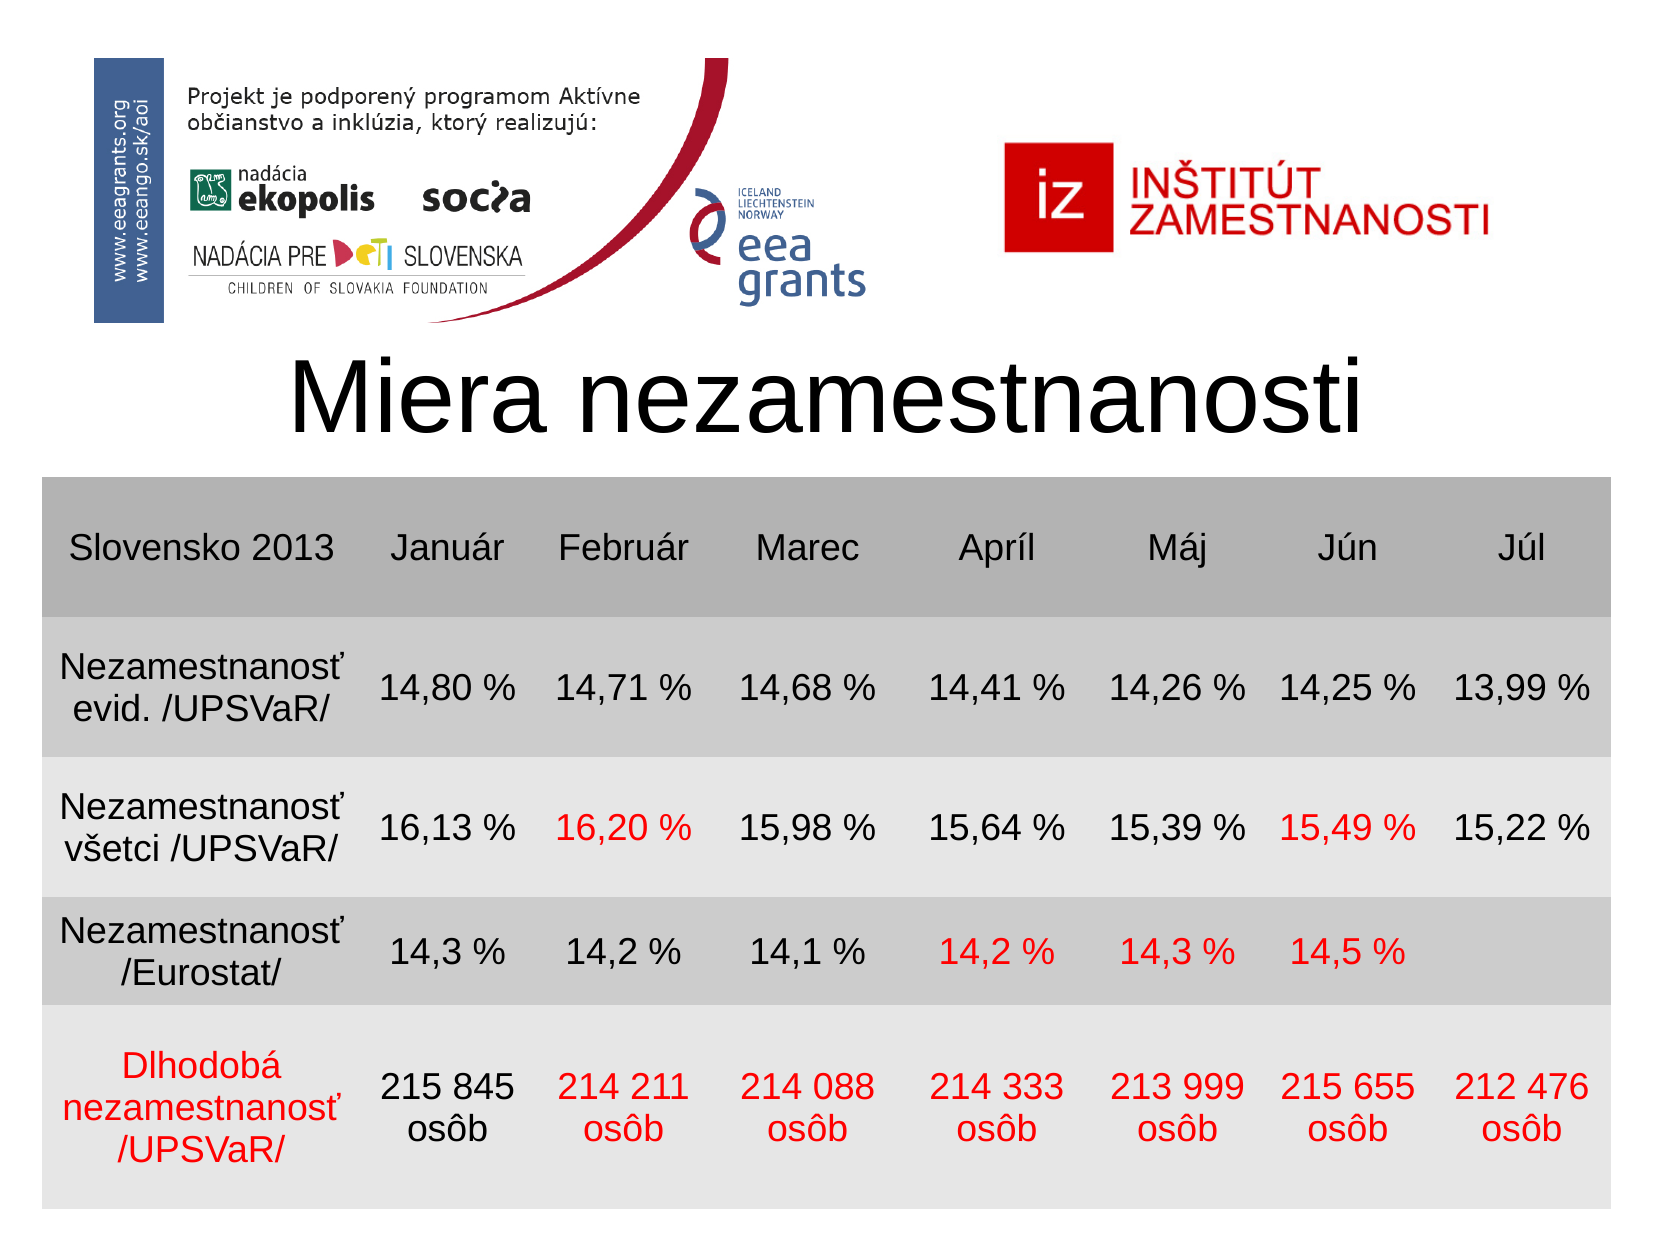

# Miera nezamestnanosti
| Slovensko 2013 | Január | Február | Marec | Apríl | Máj | Jún | Júl |
| --- | --- | --- | --- | --- | --- | --- | --- |
| Nezamestnanosť evid. /UPSVaR/ | 14,80 % | 14,71 % | 14,68 % | 14,41 % | 14,26 % | 14,25 % | 13,99 % |
| Nezamestnanosť všetci /UPSVaR/ | 16,13 % | 16,20 % | 15,98 % | 15,64 % | 15,39 % | 15,49 % | 15,22 % |
| Nezamestnanosť /Eurostat/ | 14,3 % | 14,2 % | 14,1 % | 14,2 % | 14,3 % | 14,5 % | |
| Dlhodobá nezamestnanosť /UPSVaR/ | 215 845 osôb | 214 211 osôb | 214 088 osôb | 214 333 osôb | 213 999 osôb | 215 655 osôb | 212 476 osôb |